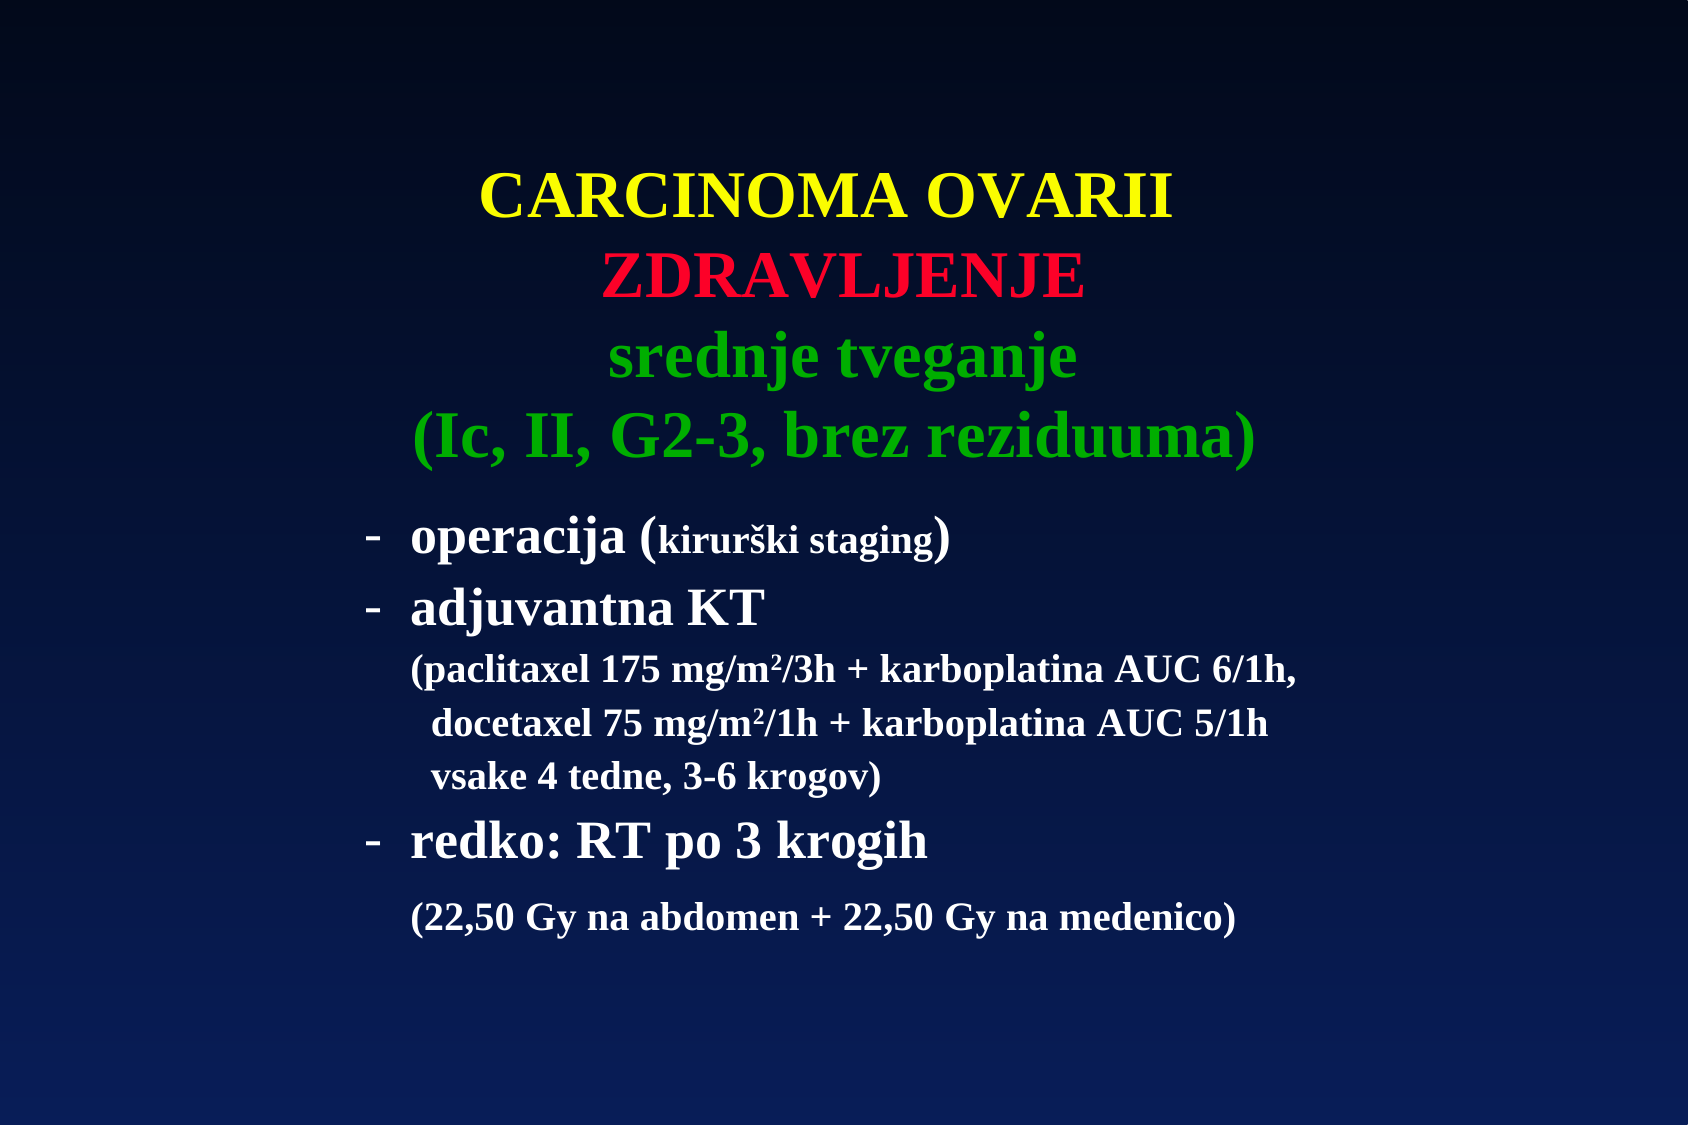

# CARCINOMA OVARII ZDRAVLJENJE srednje tveganje (Ic, II, G2-3, brez reziduuma)
operacija (kirurški staging)
adjuvantna KT
	(paclitaxel 175 mg/m2/3h + karboplatina AUC 6/1h,
	 docetaxel 75 mg/m2/1h + karboplatina AUC 5/1h
	 vsake 4 tedne, 3-6 krogov)
redko: RT po 3 krogih
	(22,50 Gy na abdomen + 22,50 Gy na medenico)